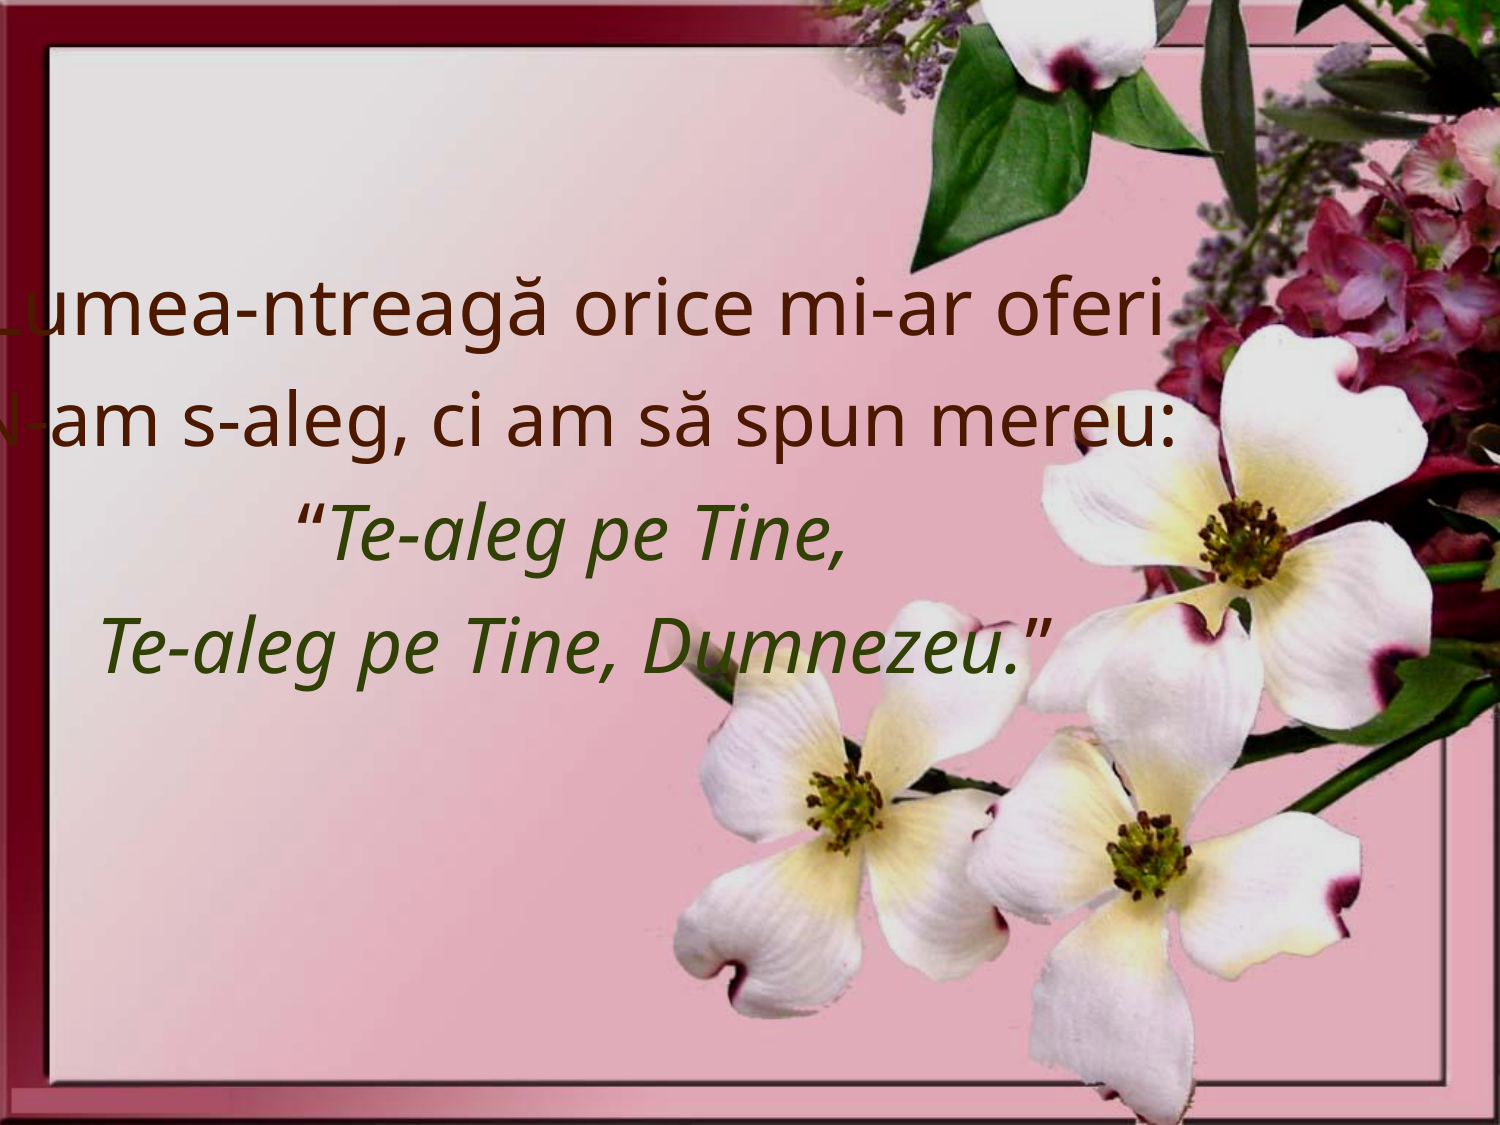

#
Lumea-ntreagă orice mi-ar oferi
N-am s-aleg, ci am să spun mereu:
“Te-aleg pe Tine,
Te-aleg pe Tine, Dumnezeu.”